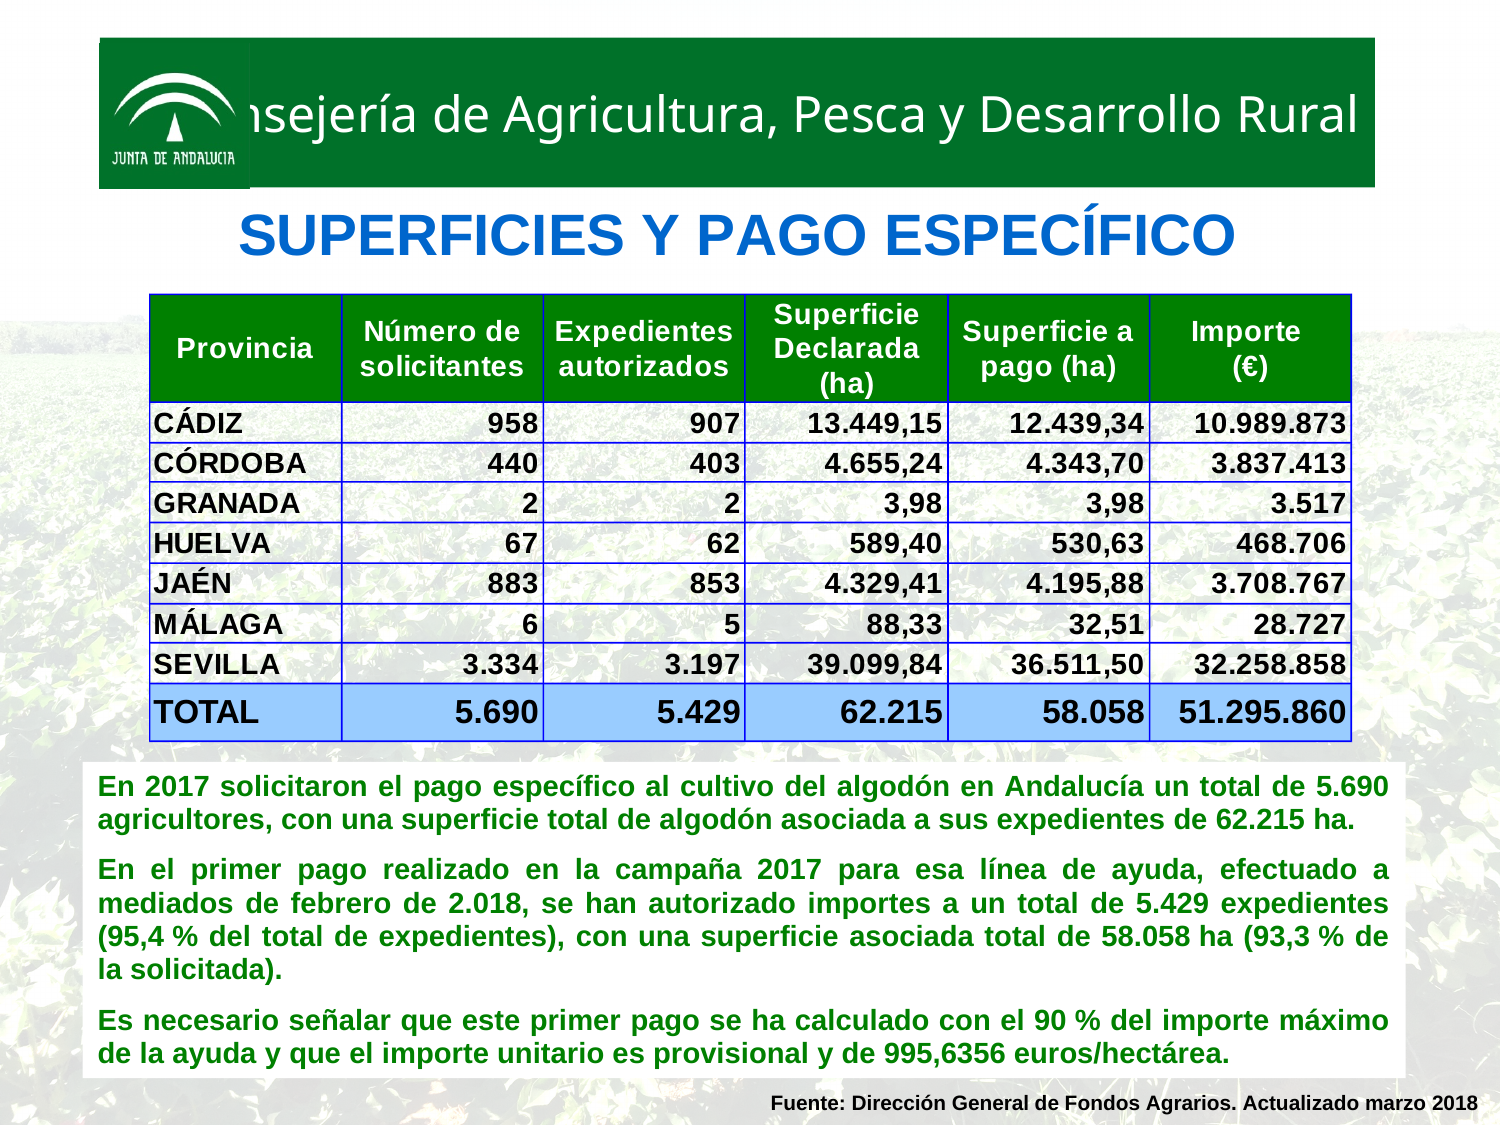

# Consejería de Agricultura, Pesca y Desarrollo Rural
SUPERFICIES Y PAGO ESPECÍFICO
En 2017 solicitaron el pago específico al cultivo del algodón en Andalucía un total de 5.690 agricultores, con una superficie total de algodón asociada a sus expedientes de 62.215 ha.
En el primer pago realizado en la campaña 2017 para esa línea de ayuda, efectuado a mediados de febrero de 2.018, se han autorizado importes a un total de 5.429 expedientes (95,4 % del total de expedientes), con una superficie asociada total de 58.058 ha (93,3 % de la solicitada).
Es necesario señalar que este primer pago se ha calculado con el 90 % del importe máximo de la ayuda y que el importe unitario es provisional y de 995,6356 euros/hectárea.
Fuente: Dirección General de Fondos Agrarios. Actualizado marzo 2018